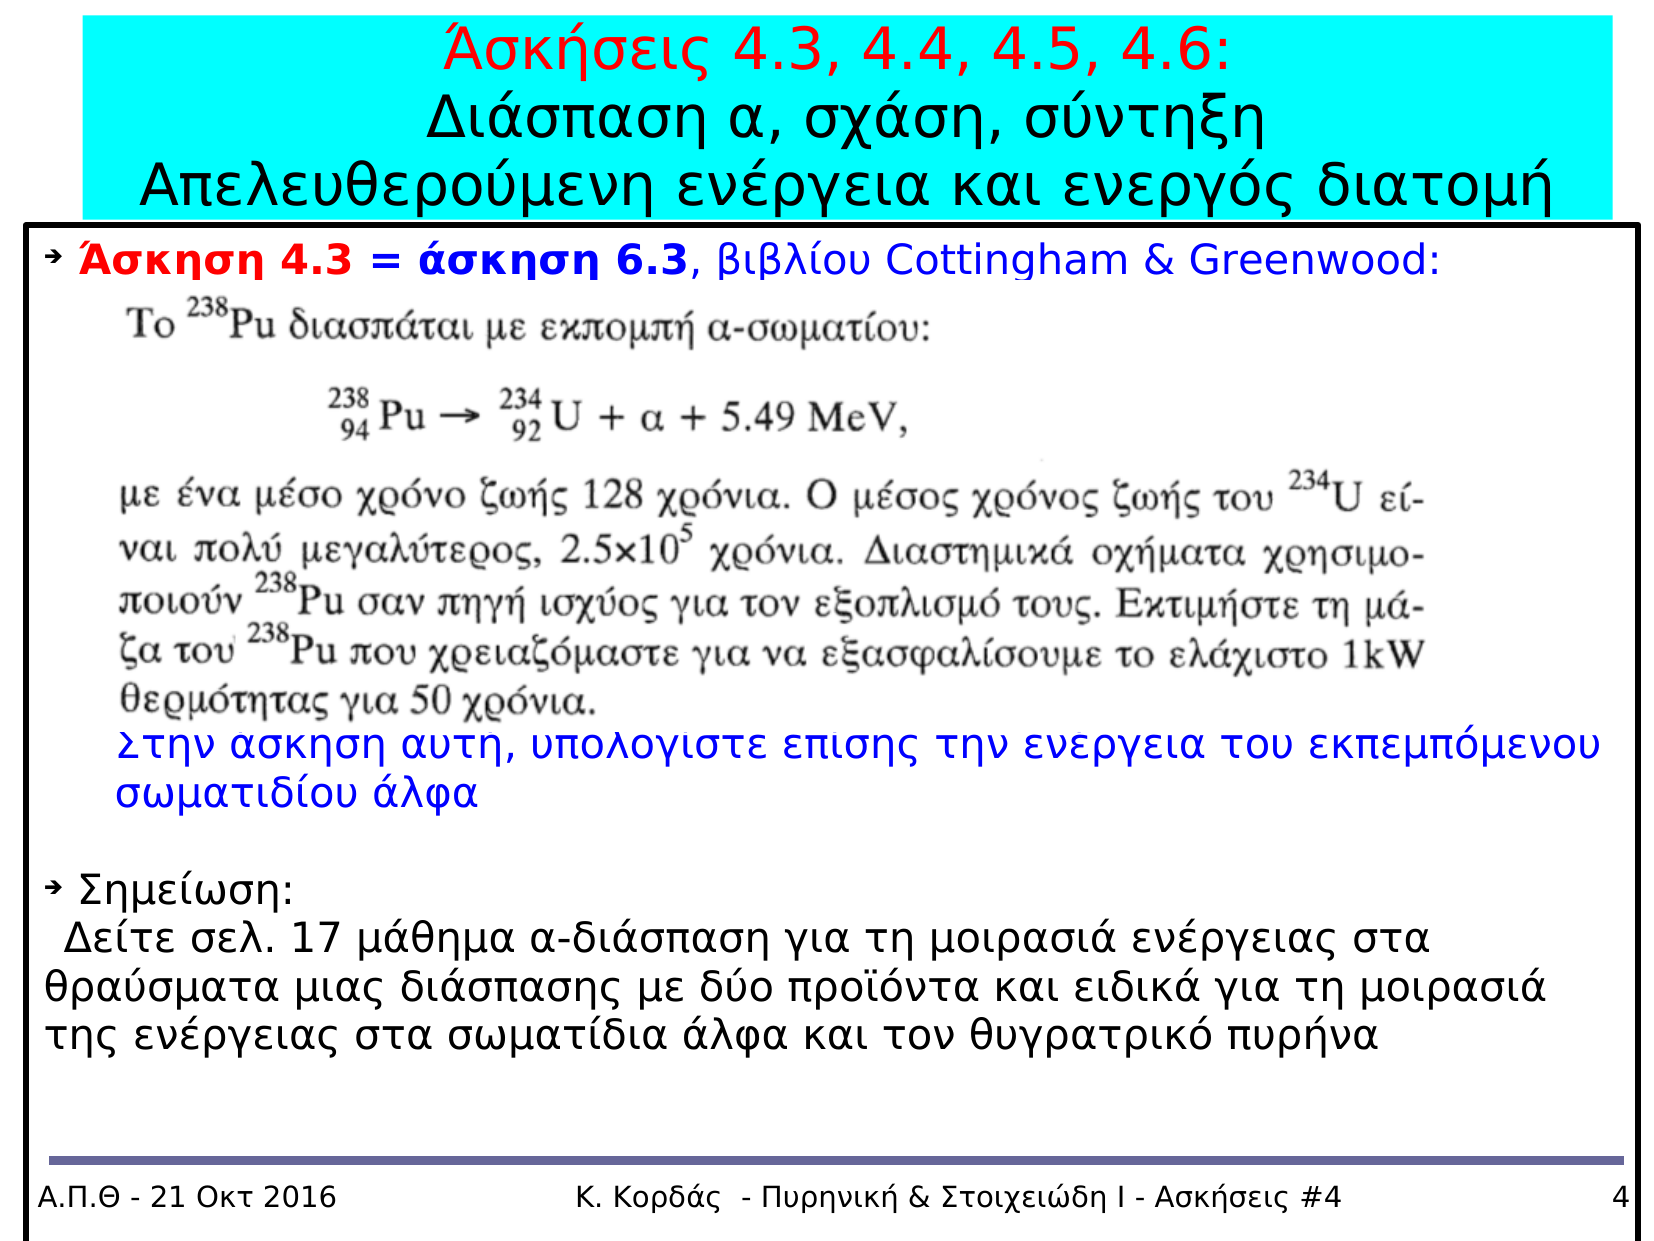

# Άσκήσεις 4.3, 4.4, 4.5, 4.6: Διάσπαση α, σχάση, σύντηξη Απελευθερούμενη ενέργεια και ενεργός διατομή
 Άσκηση 4.3 = άσκηση 6.3, βιβλίου Cottingham & Greenwood:
Στην άσκηση αυτή, υπολογίστε επίσης την ενέργεια του εκπεμπόμενου σωματιδίου άλφα
 Σημείωση:
Δείτε σελ. 17 μάθημα α-διάσπαση για τη μοιρασιά ενέργειας στα θραύσματα μιας διάσπασης με δύο προϊόντα και ειδικά για τη μοιρασιά της ενέργειας στα σωματίδια άλφα και τον θυγρατρικό πυρήνα
Α.Π.Θ - 21 Οκτ 2016
Κ. Κορδάς - Πυρηνική & Στοιχειώδη Ι - Ασκήσεις #4
4